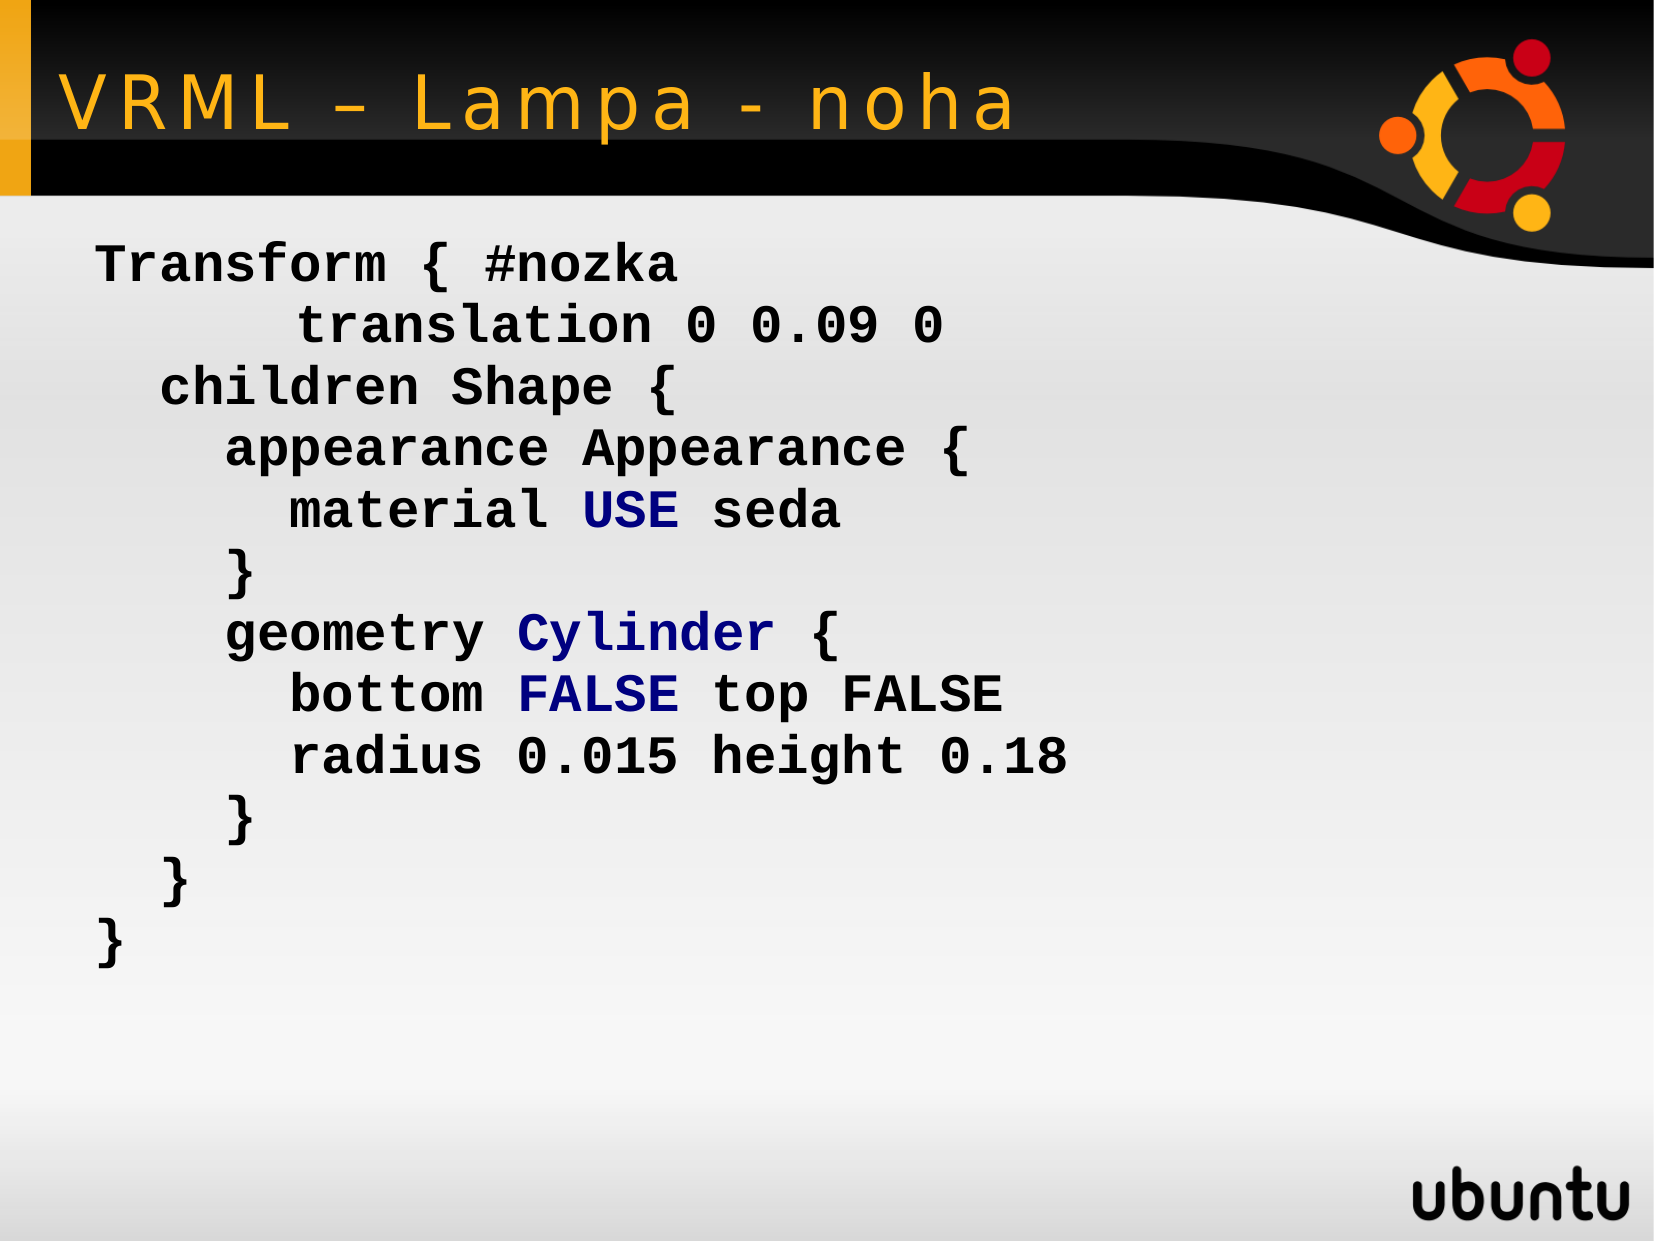

# VRML – Lampa - noha
Transform { #nozka
 	translation 0 0.09 0
 children Shape {
 appearance Appearance {
 material USE seda
 }
 geometry Cylinder {
 bottom FALSE top FALSE
 radius 0.015 height 0.18
 }
 }
}